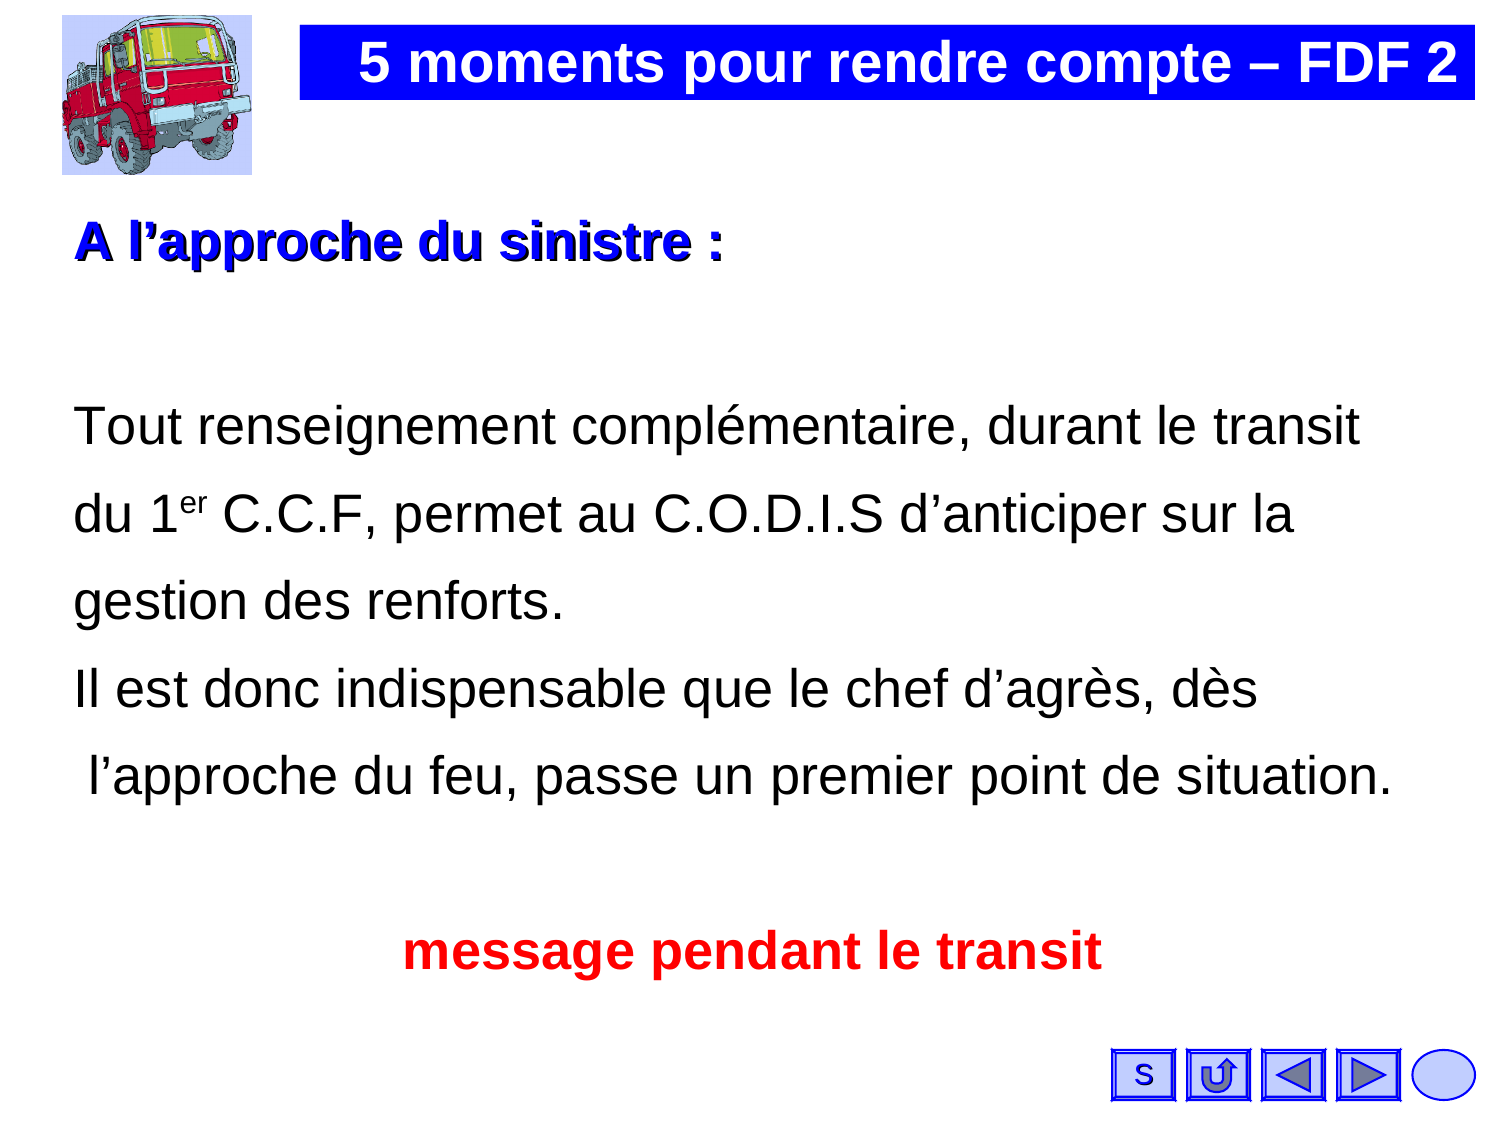

5 moments pour rendre compte – FDF 2
A l’approche du sinistre :
Tout renseignement complémentaire, durant le transit
du 1er C.C.F, permet au C.O.D.I.S d’anticiper sur la
gestion des renforts.
Il est donc indispensable que le chef d’agrès, dès
 l’approche du feu, passe un premier point de situation.
message pendant le transit